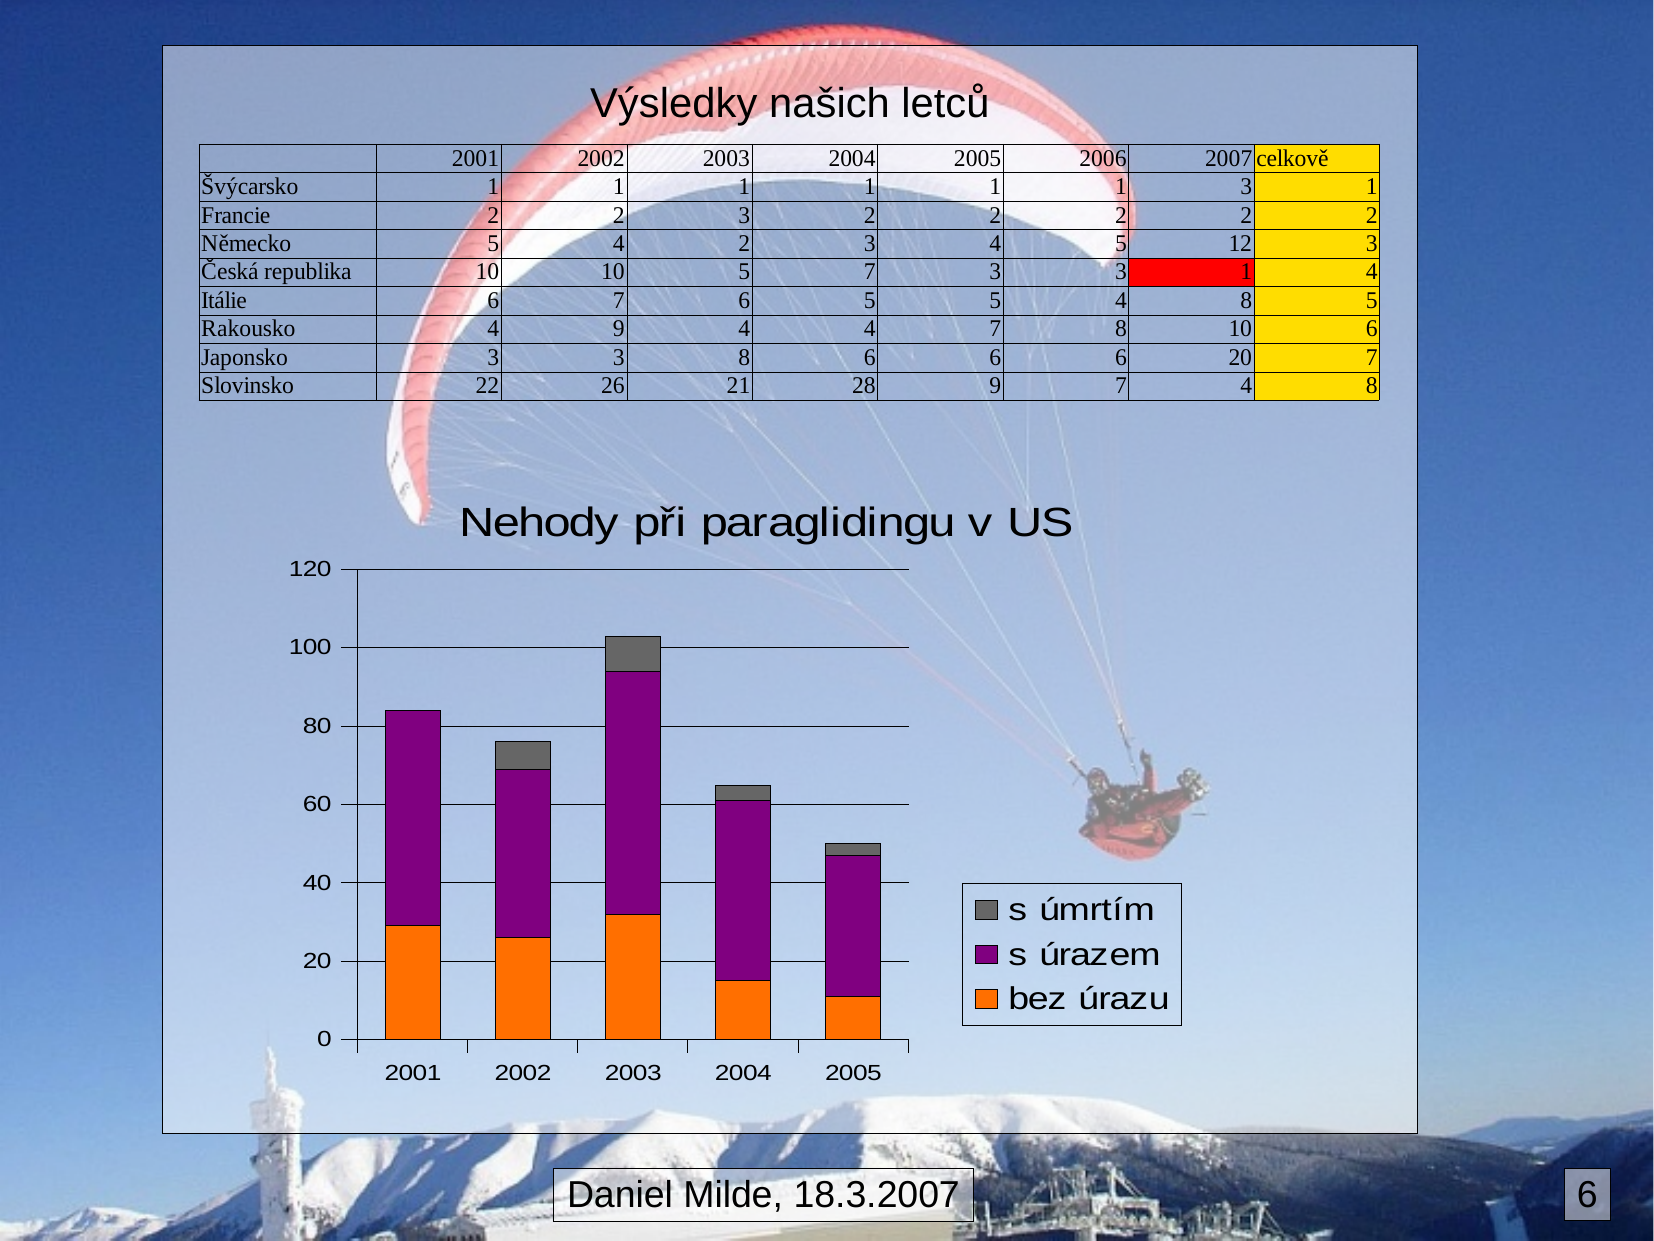

Výsledky našich letců
### Chart: Nehody při paraglidingu v US
| Category | bez úrazu | s úrazem | s úmrtím |
|---|---|---|---|
| 2001 | 29.0 | 55.0 | 0.0 |
| 2002 | 26.0 | 43.0 | 7.0 |
| 2003 | 32.0 | 62.0 | 9.0 |
| 2004 | 15.0 | 46.0 | 4.0 |
| 2005 | 11.0 | 36.0 | 3.0 |Daniel Milde, 18.3.2007
6